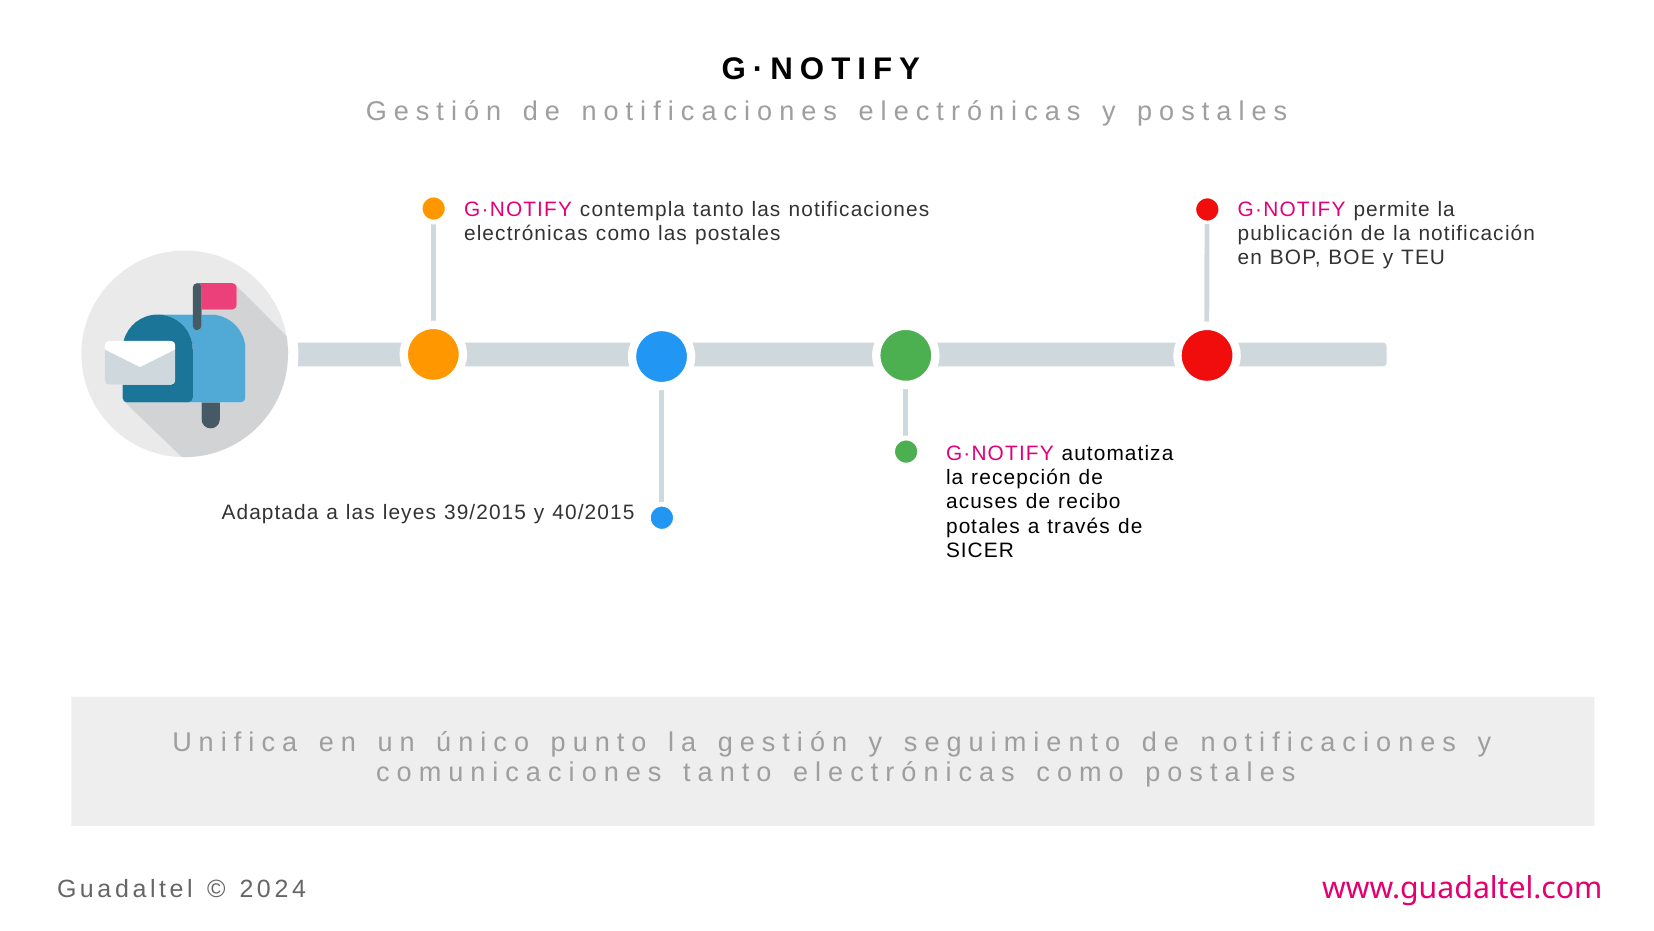

G·NOTIFY
Gestión de notificaciones electrónicas y postales
G·NOTIFY contempla tanto las notificaciones electrónicas como las postales
G·NOTIFY permite la publicación de la notificación en BOP, BOE y TEU
G·NOTIFY automatiza la recepción de acuses de recibo potales a través de SICER
Adaptada a las leyes 39/2015 y 40/2015
Unifica en un único punto la gestión y seguimiento de notificaciones y comunicaciones tanto electrónicas como postales
www.guadaltel.com
Guadaltel © 2024